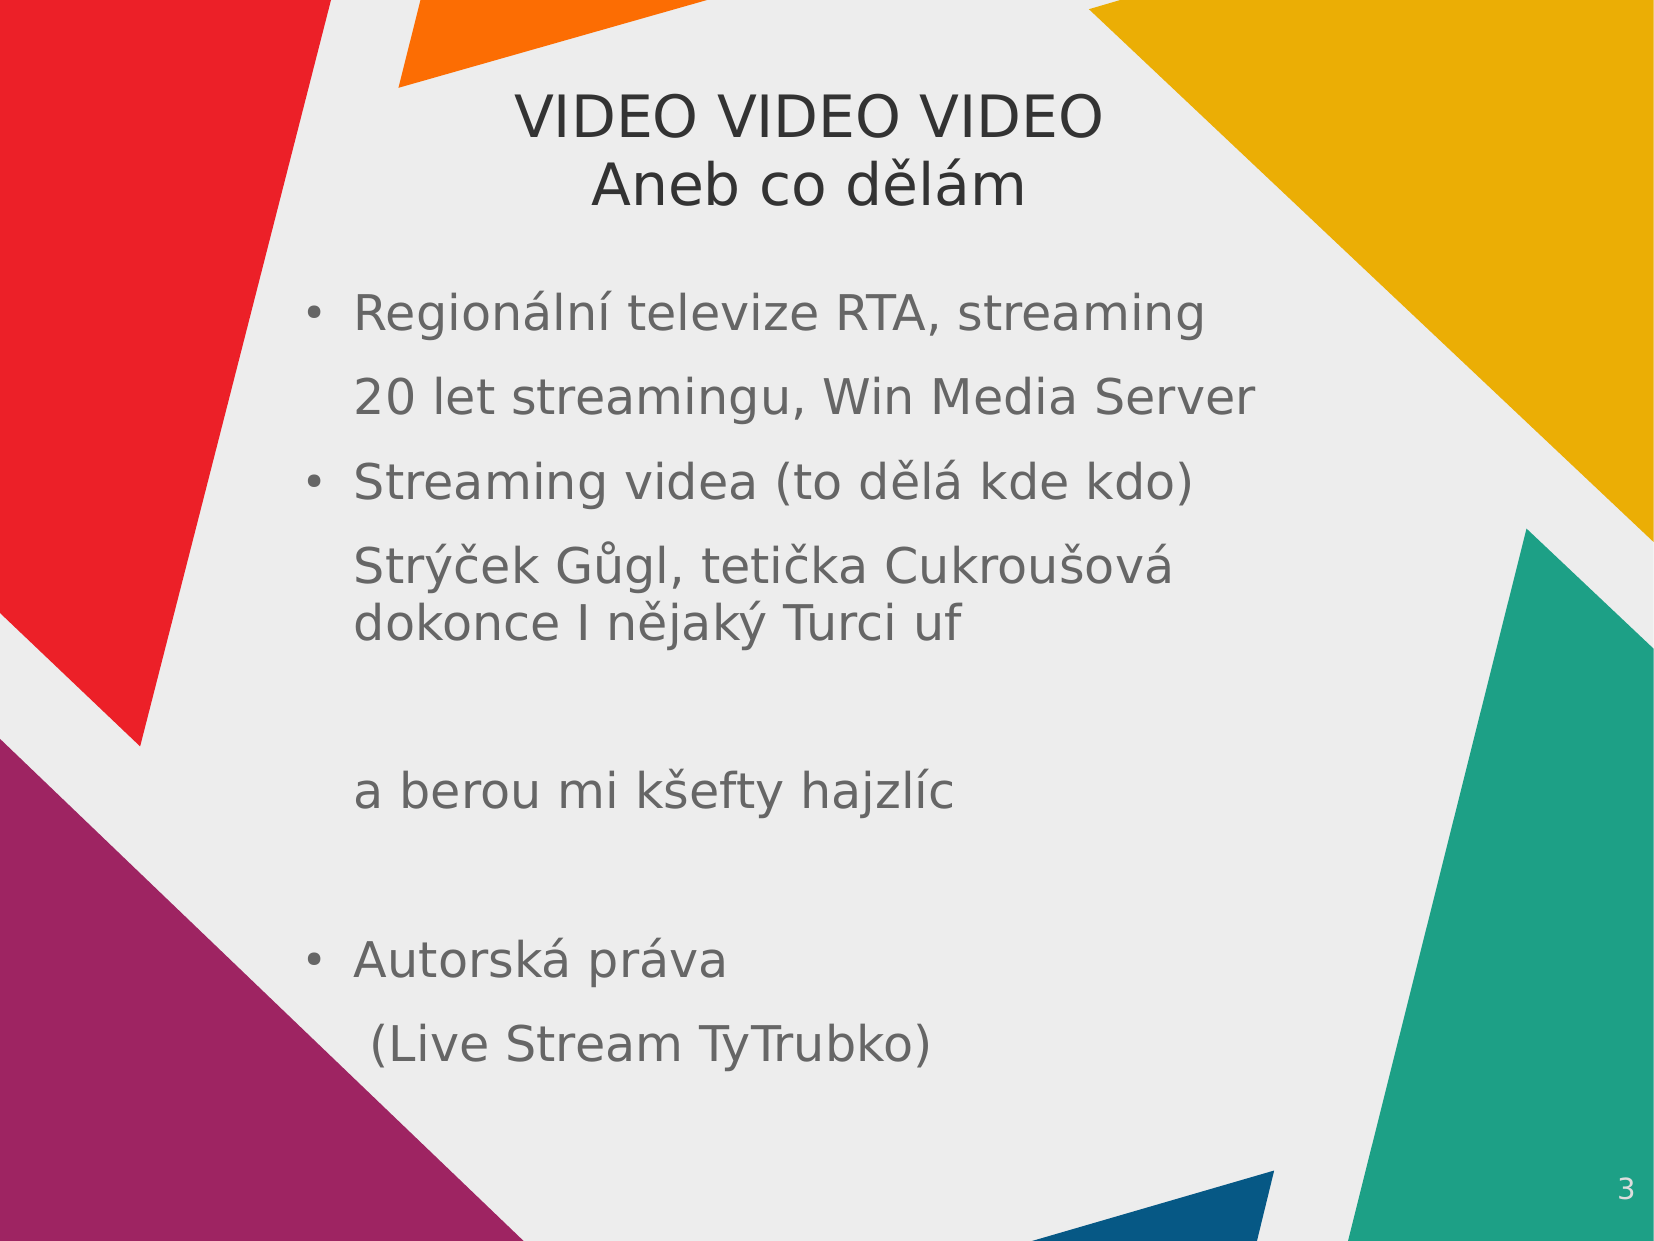

# VIDEO VIDEO VIDEO Aneb co dělám
Regionální televize RTA, streaming
20 let streamingu, Win Media Server
Streaming videa (to dělá kde kdo)
Strýček Gůgl, tetička Cukroušová dokonce I nějaký Turci uf
a berou mi kšefty hajzlíc
Autorská práva
 (Live Stream TyTrubko)
3